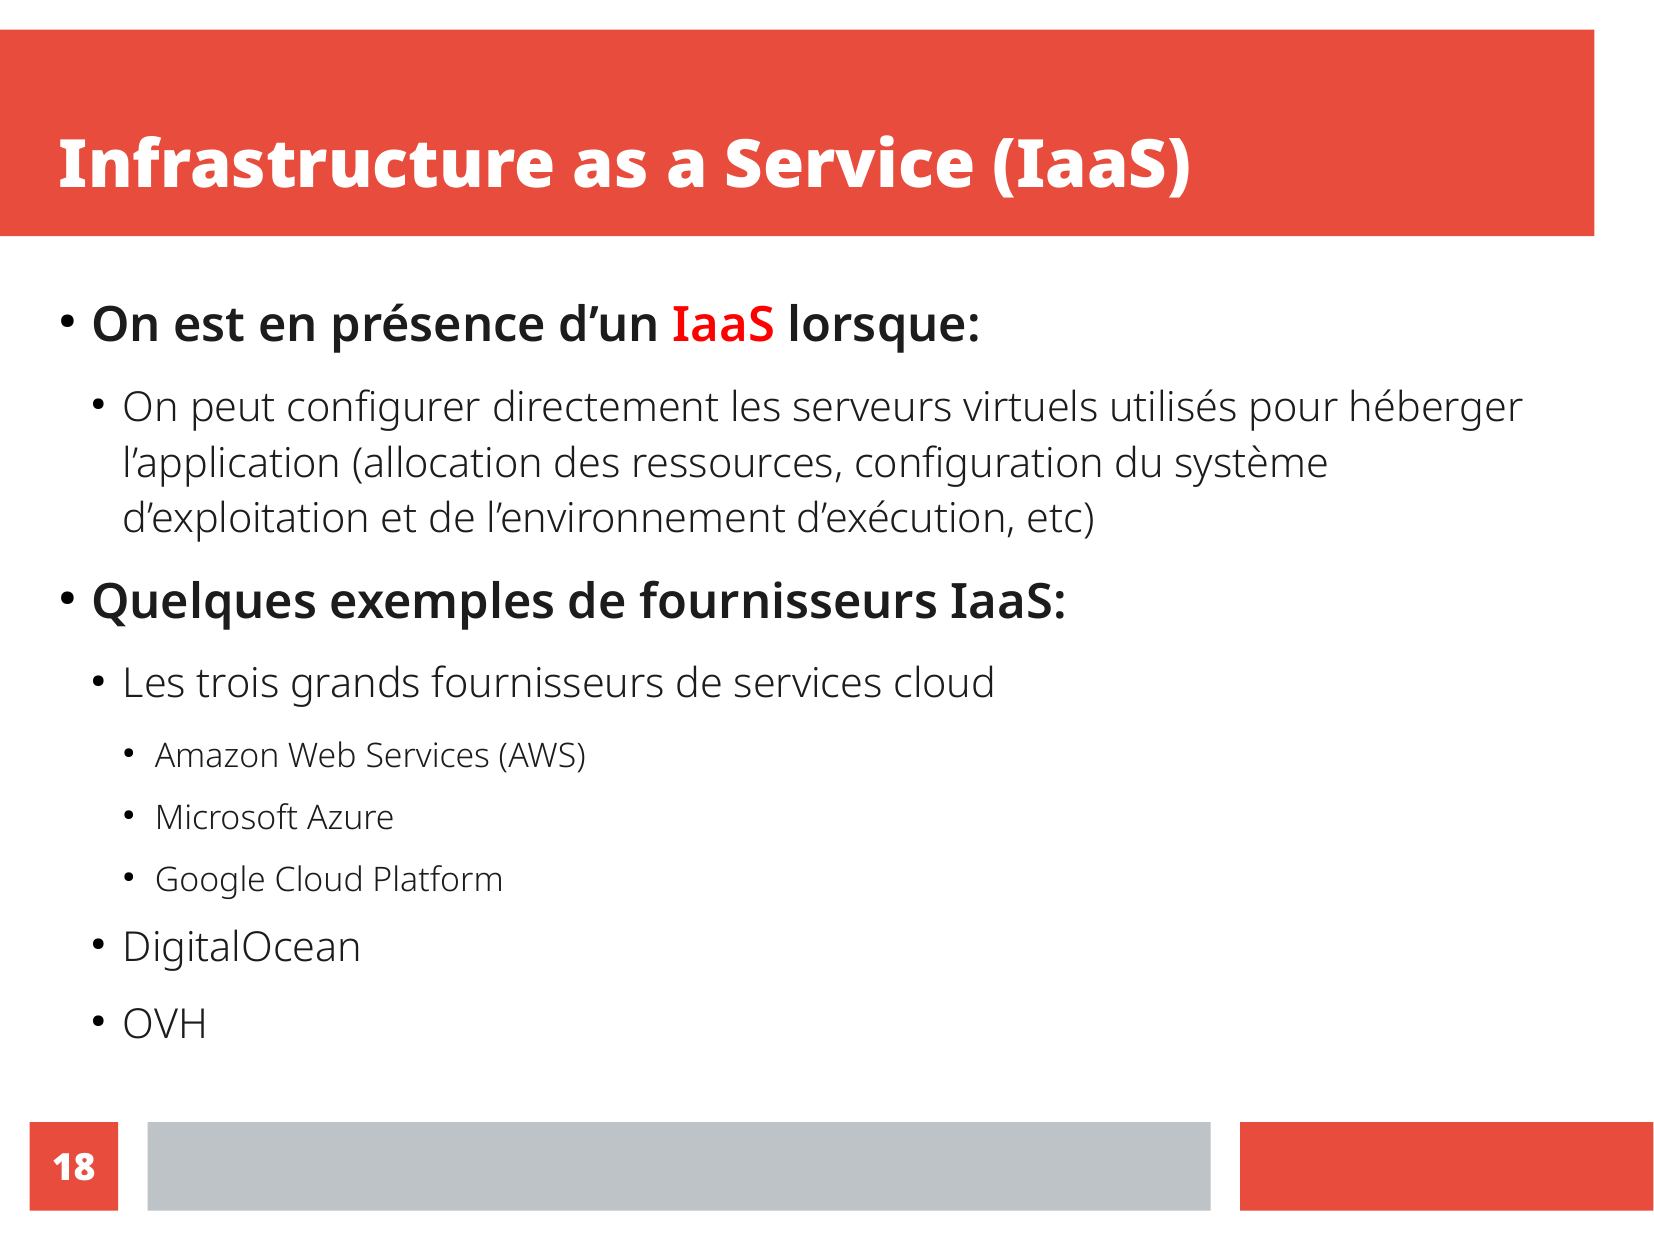

# Infrastructure as a Service (IaaS)
On est en présence d’un IaaS lorsque:
On peut configurer directement les serveurs virtuels utilisés pour héberger l’application (allocation des ressources, configuration du système d’exploitation et de l’environnement d’exécution, etc)
Quelques exemples de fournisseurs IaaS:
Les trois grands fournisseurs de services cloud
Amazon Web Services (AWS)
Microsoft Azure
Google Cloud Platform
DigitalOcean
OVH
18